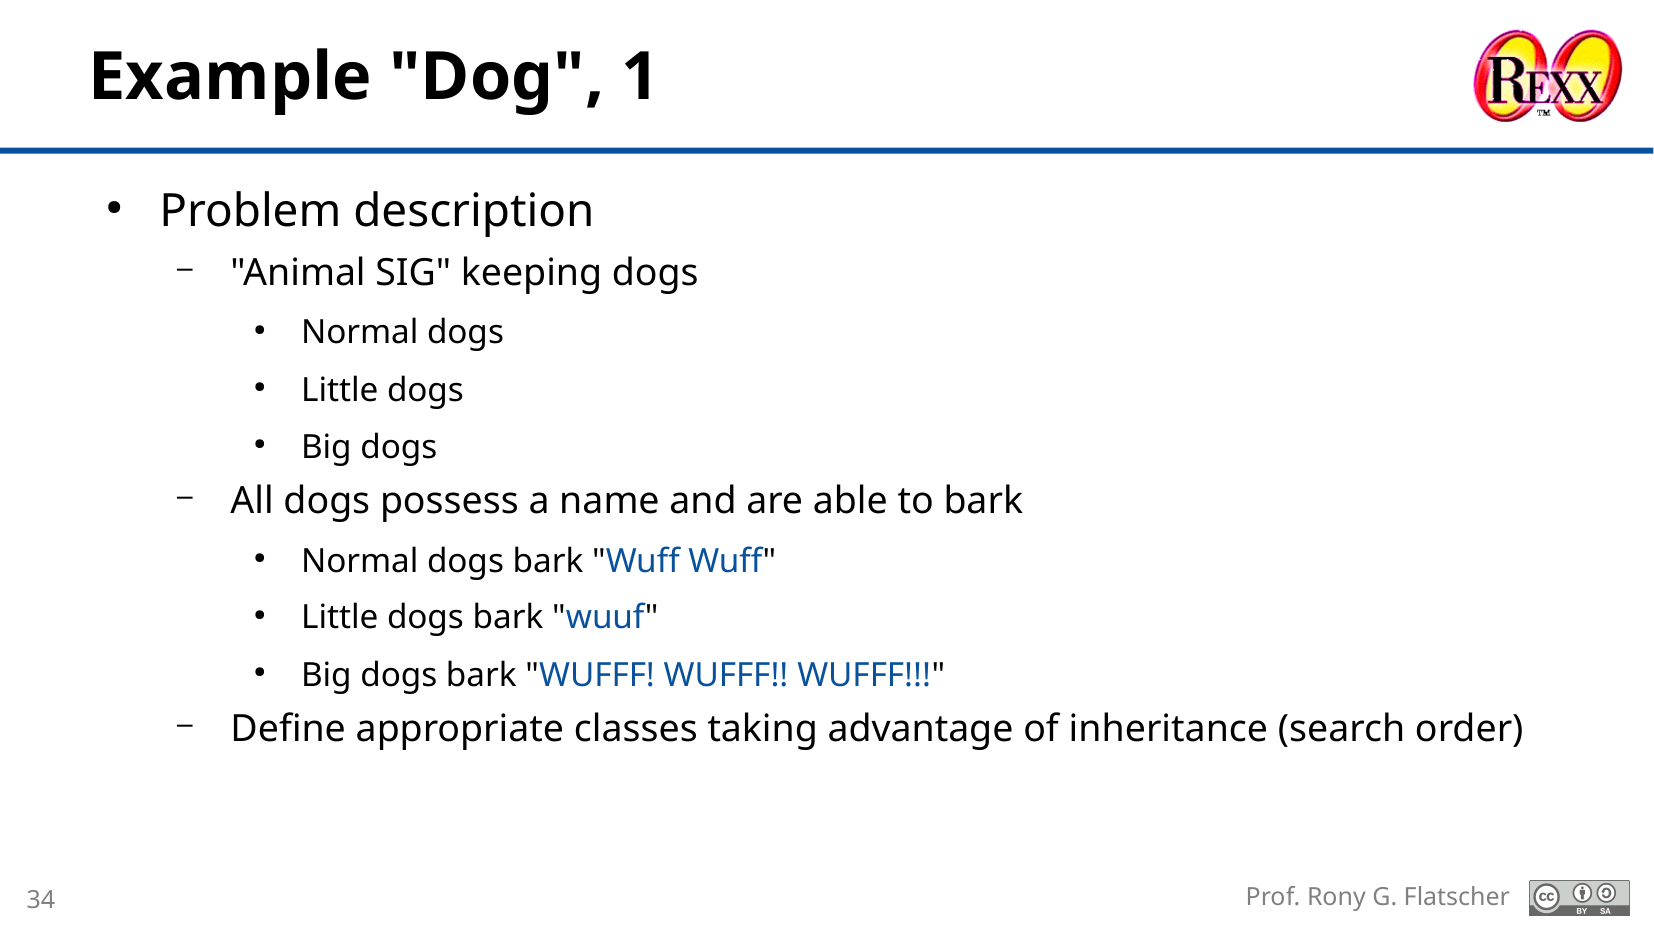

# Example "Dog", 1
Problem description
"Animal SIG" keeping dogs
Normal dogs
Little dogs
Big dogs
All dogs possess a name and are able to bark
Normal dogs bark "Wuff Wuff"
Little dogs bark "wuuf"
Big dogs bark "WUFFF! WUFFF!! WUFFF!!!"
Define appropriate classes taking advantage of inheritance (search order)